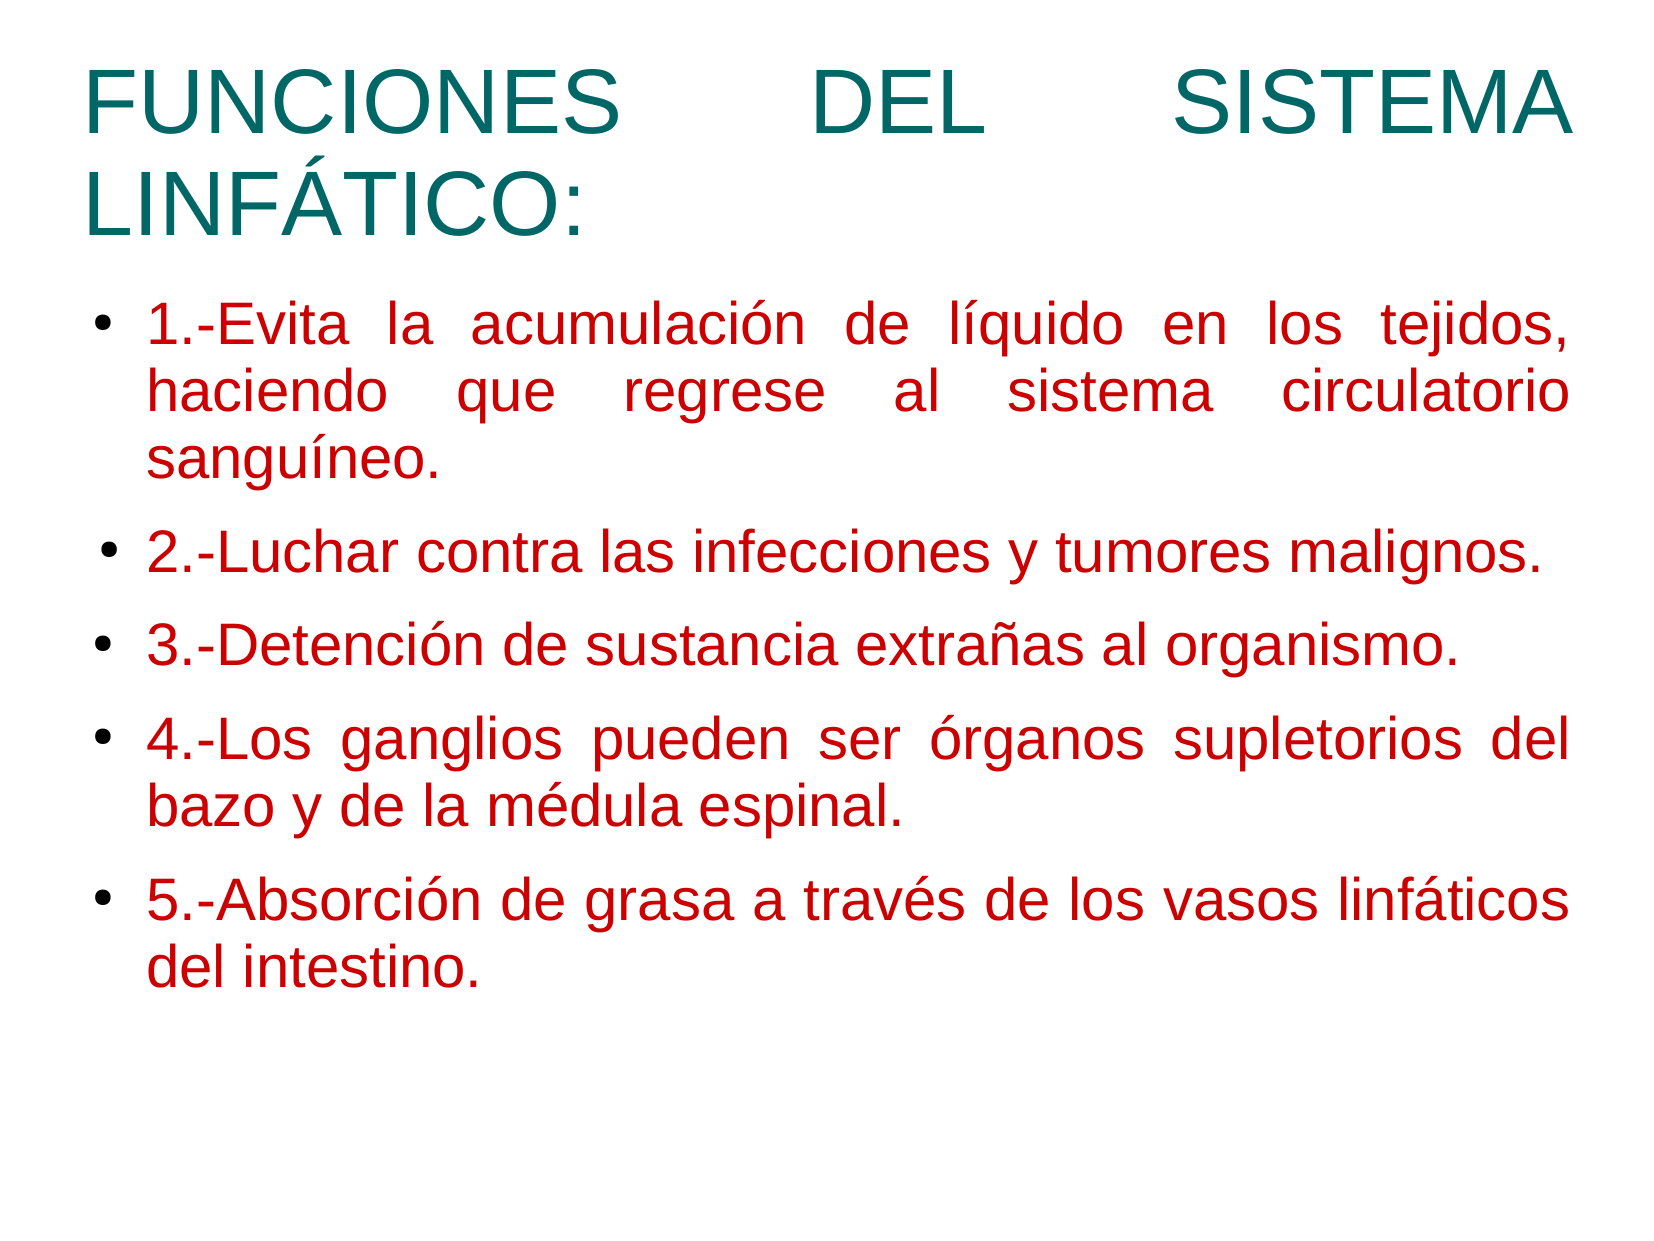

# FUNCIONES DEL SISTEMA LINFÁTICO:
1.-Evita la acumulación de líquido en los tejidos, haciendo que regrese al sistema circulatorio sanguíneo.
2.-Luchar contra las infecciones y tumores malignos.
3.-Detención de sustancia extrañas al organismo.
4.-Los ganglios pueden ser órganos supletorios del bazo y de la médula espinal.
5.-Absorción de grasa a través de los vasos linfáticos del intestino.